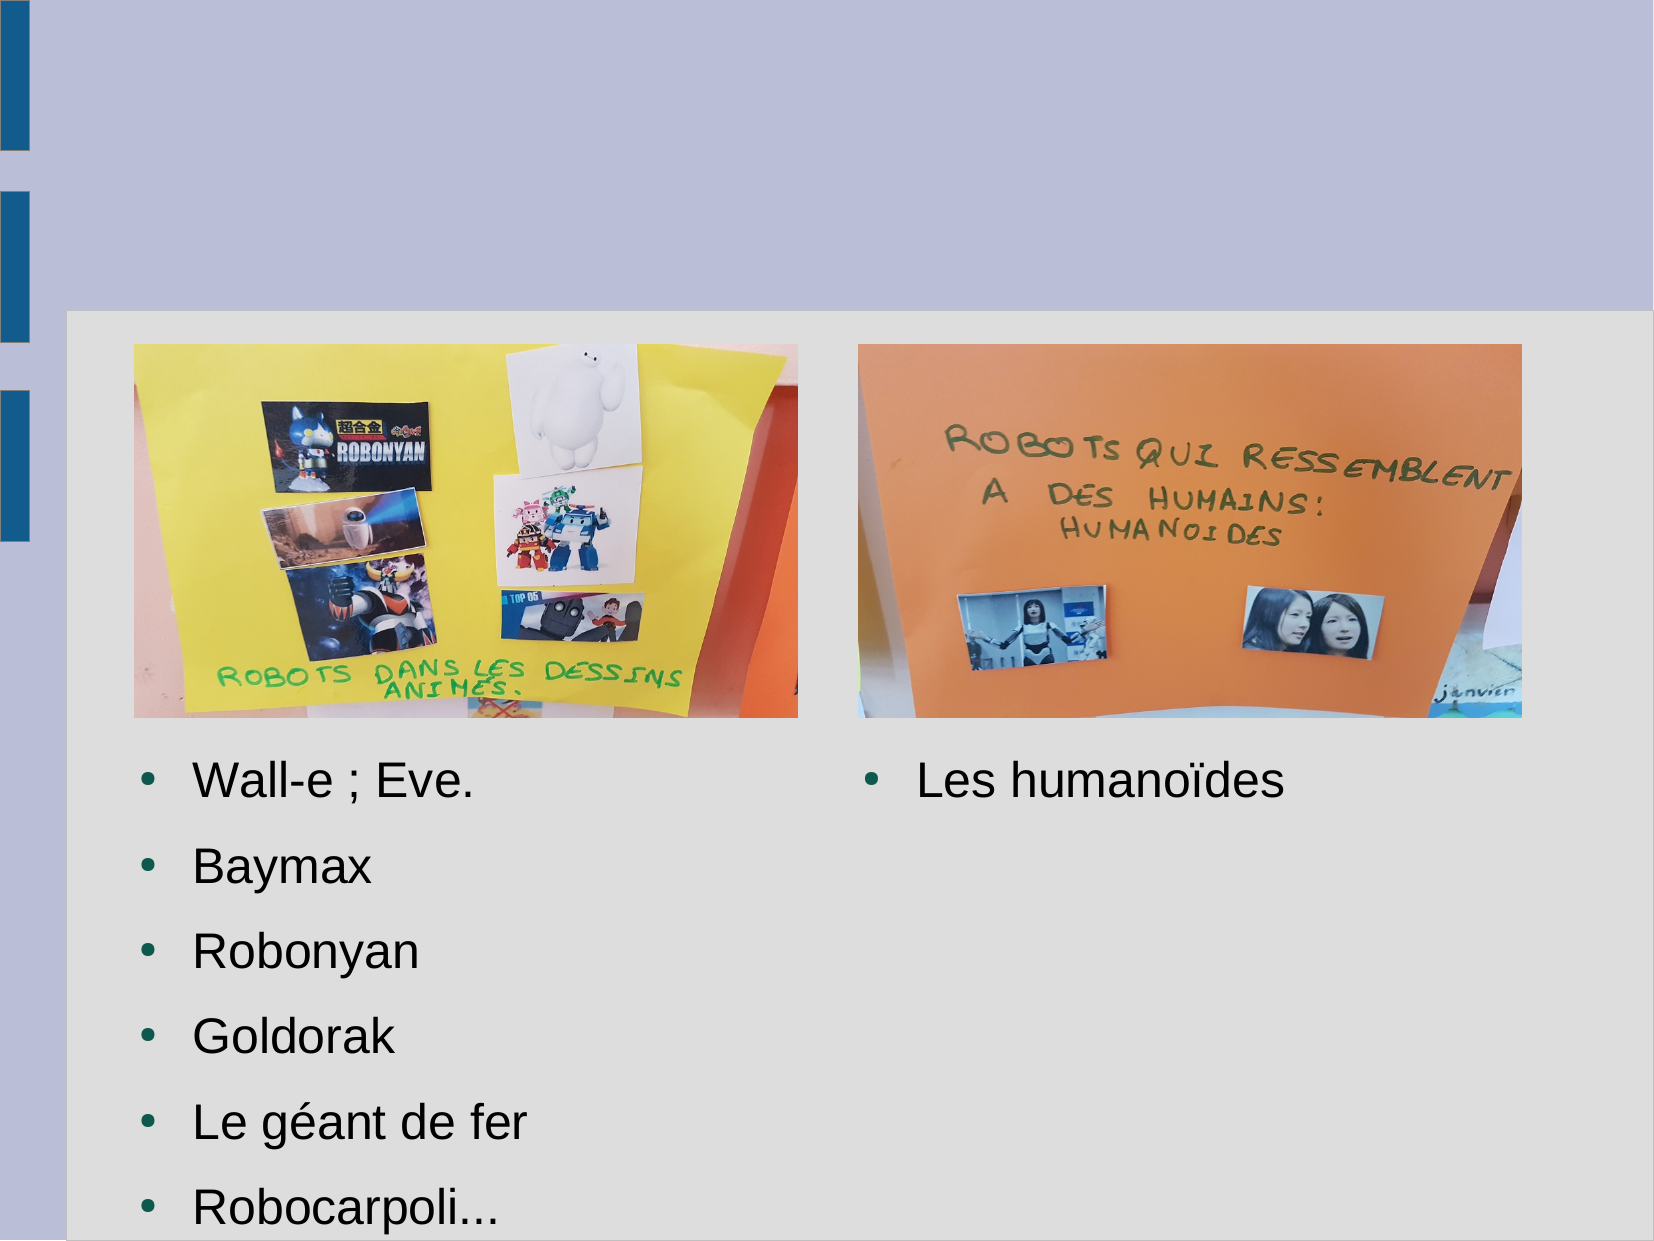

#
Wall-e ; Eve.
Baymax
Robonyan
Goldorak
Le géant de fer
Robocarpoli...
Les humanoïdes